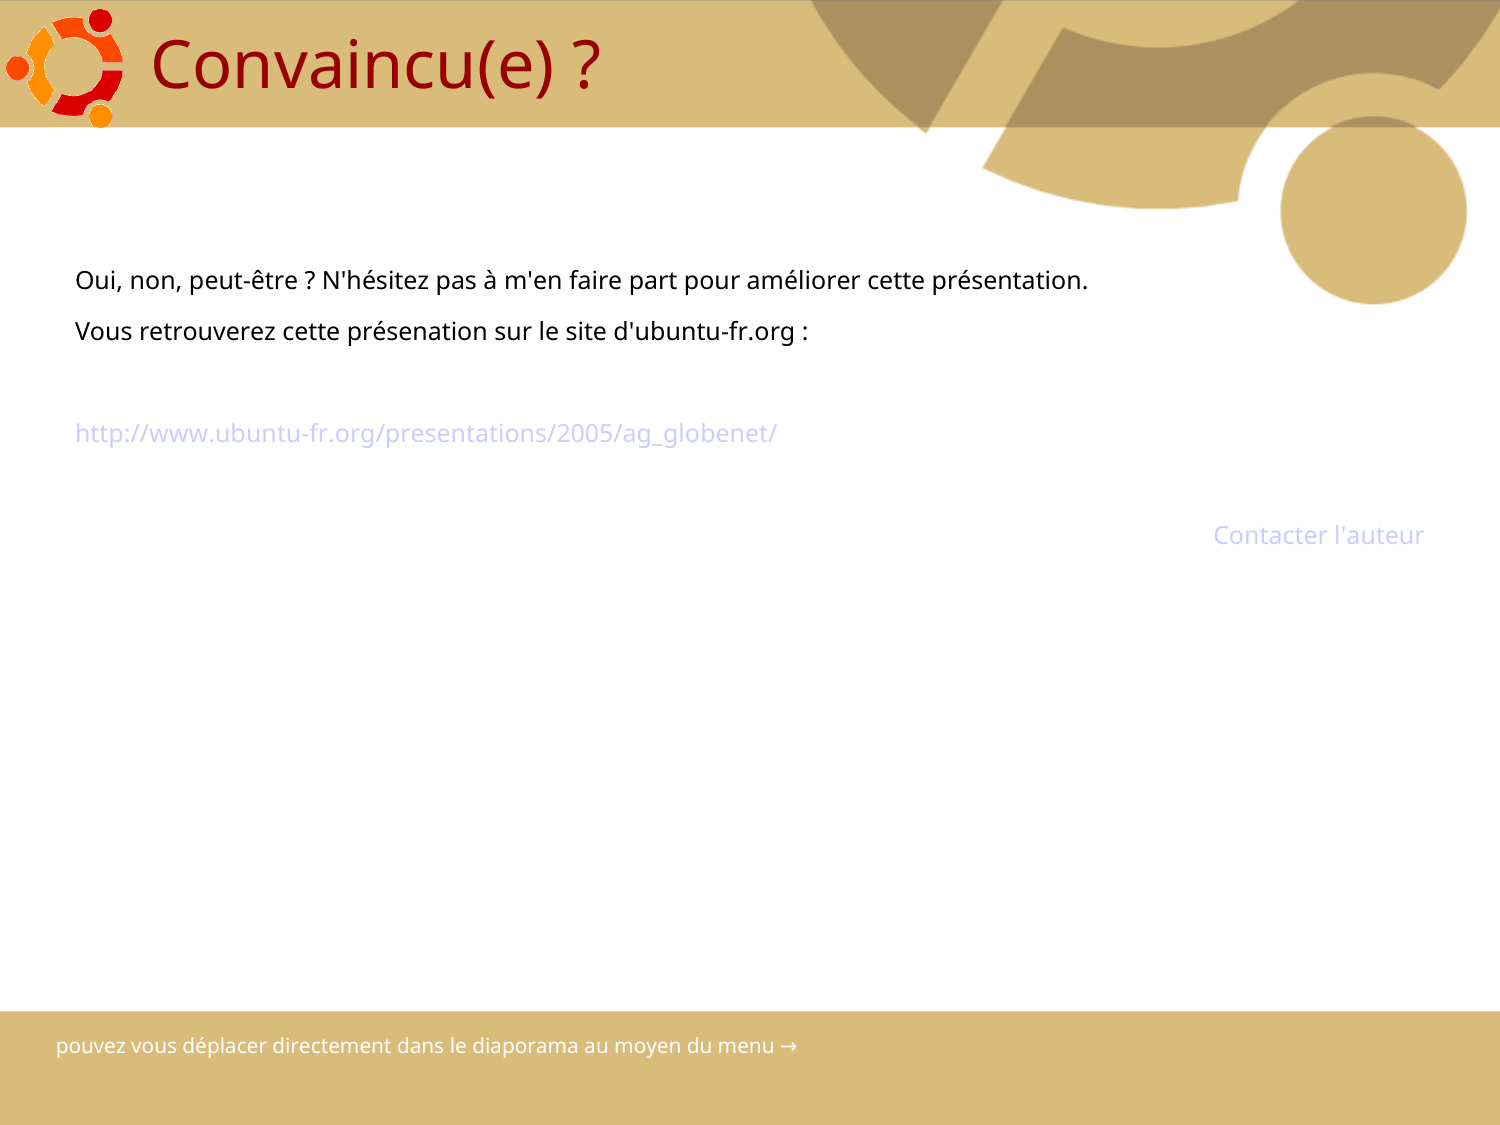

# Convaincu(e) ?
Oui, non, peut-être ? N'hésitez pas à m'en faire part pour améliorer cette présentation.
Vous retrouverez cette présenation sur le site d'ubuntu-fr.org :
http://www.ubuntu-fr.org/presentations/2005/ag_globenet/
Contacter l'auteur
pouvez vous déplacer directement dans le diaporama au moyen du menu →